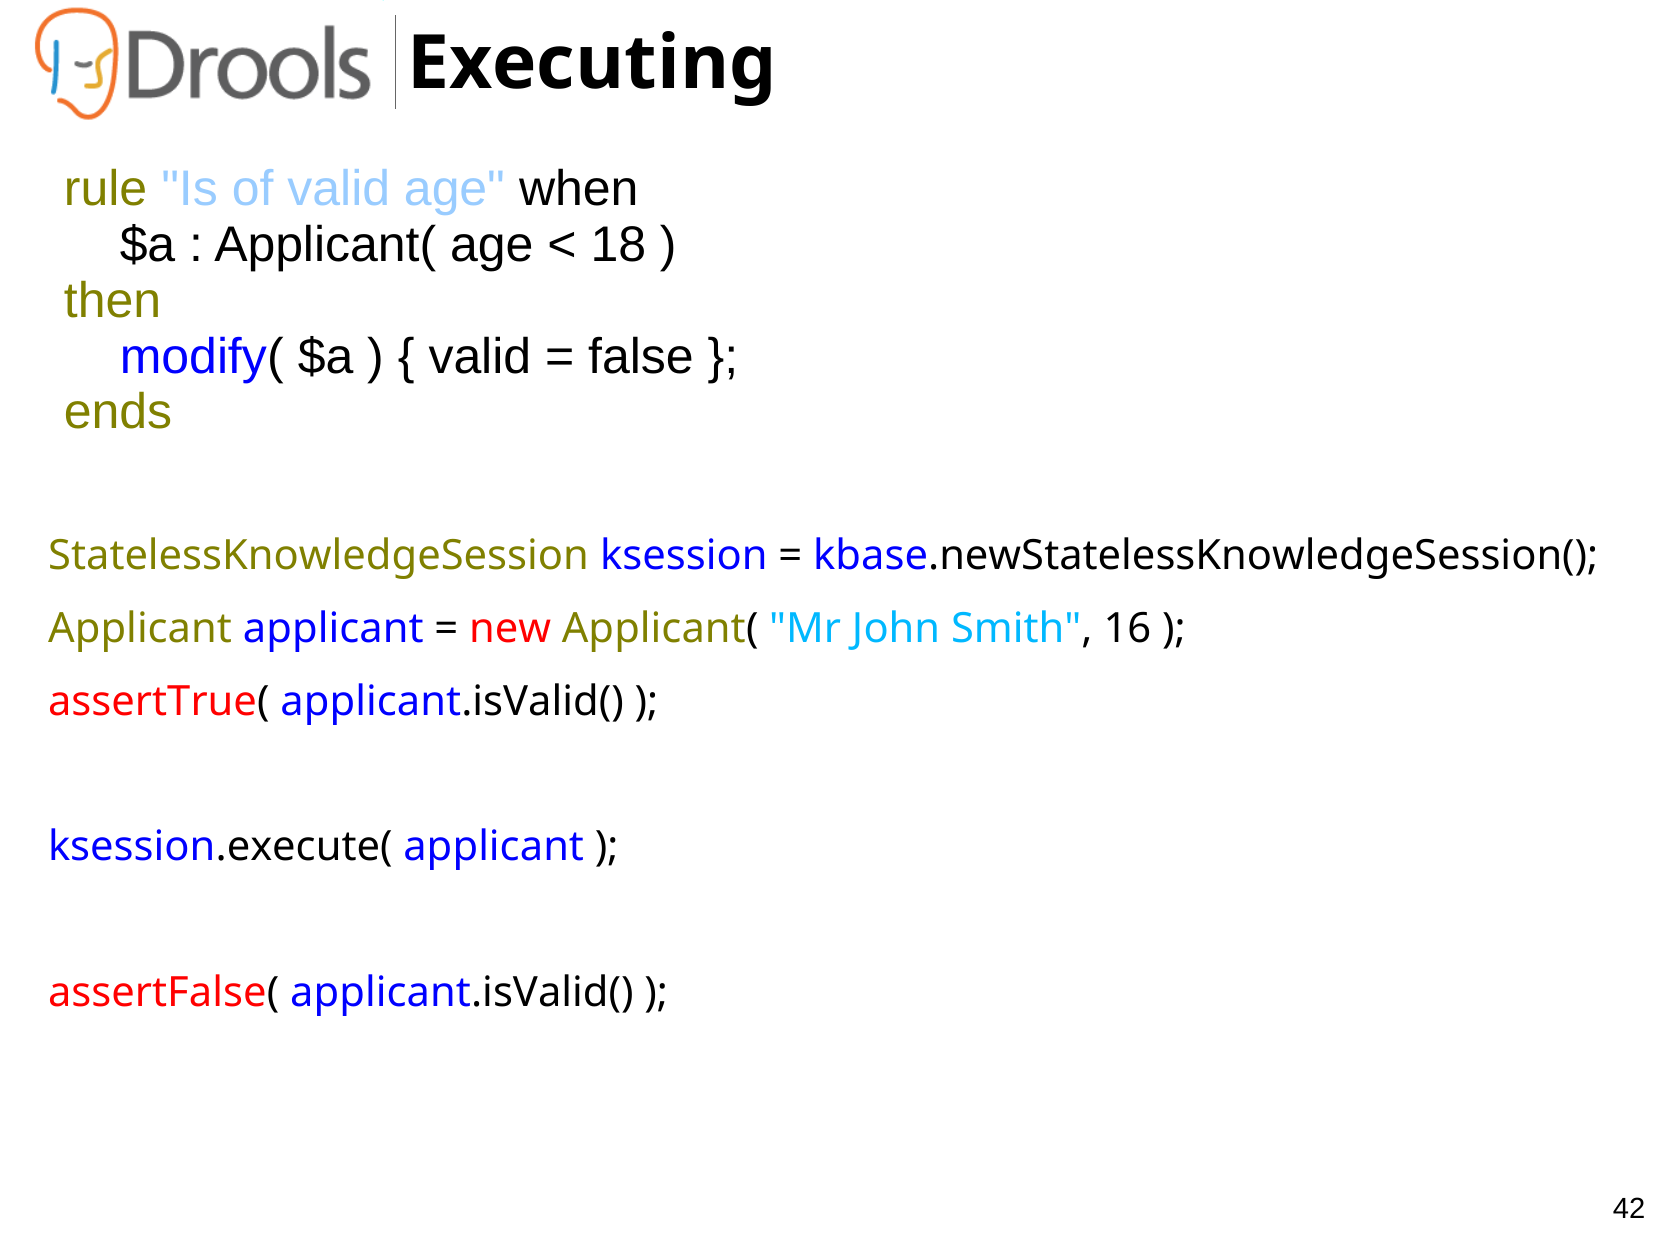

# Executing
rule "Is of valid age" when
 $a : Applicant( age < 18 )
then
 modify( $a ) { valid = false };
ends
StatelessKnowledgeSession ksession = kbase.newStatelessKnowledgeSession();
Applicant applicant = new Applicant( "Mr John Smith", 16 );
assertTrue( applicant.isValid() );
ksession.execute( applicant );
assertFalse( applicant.isValid() );